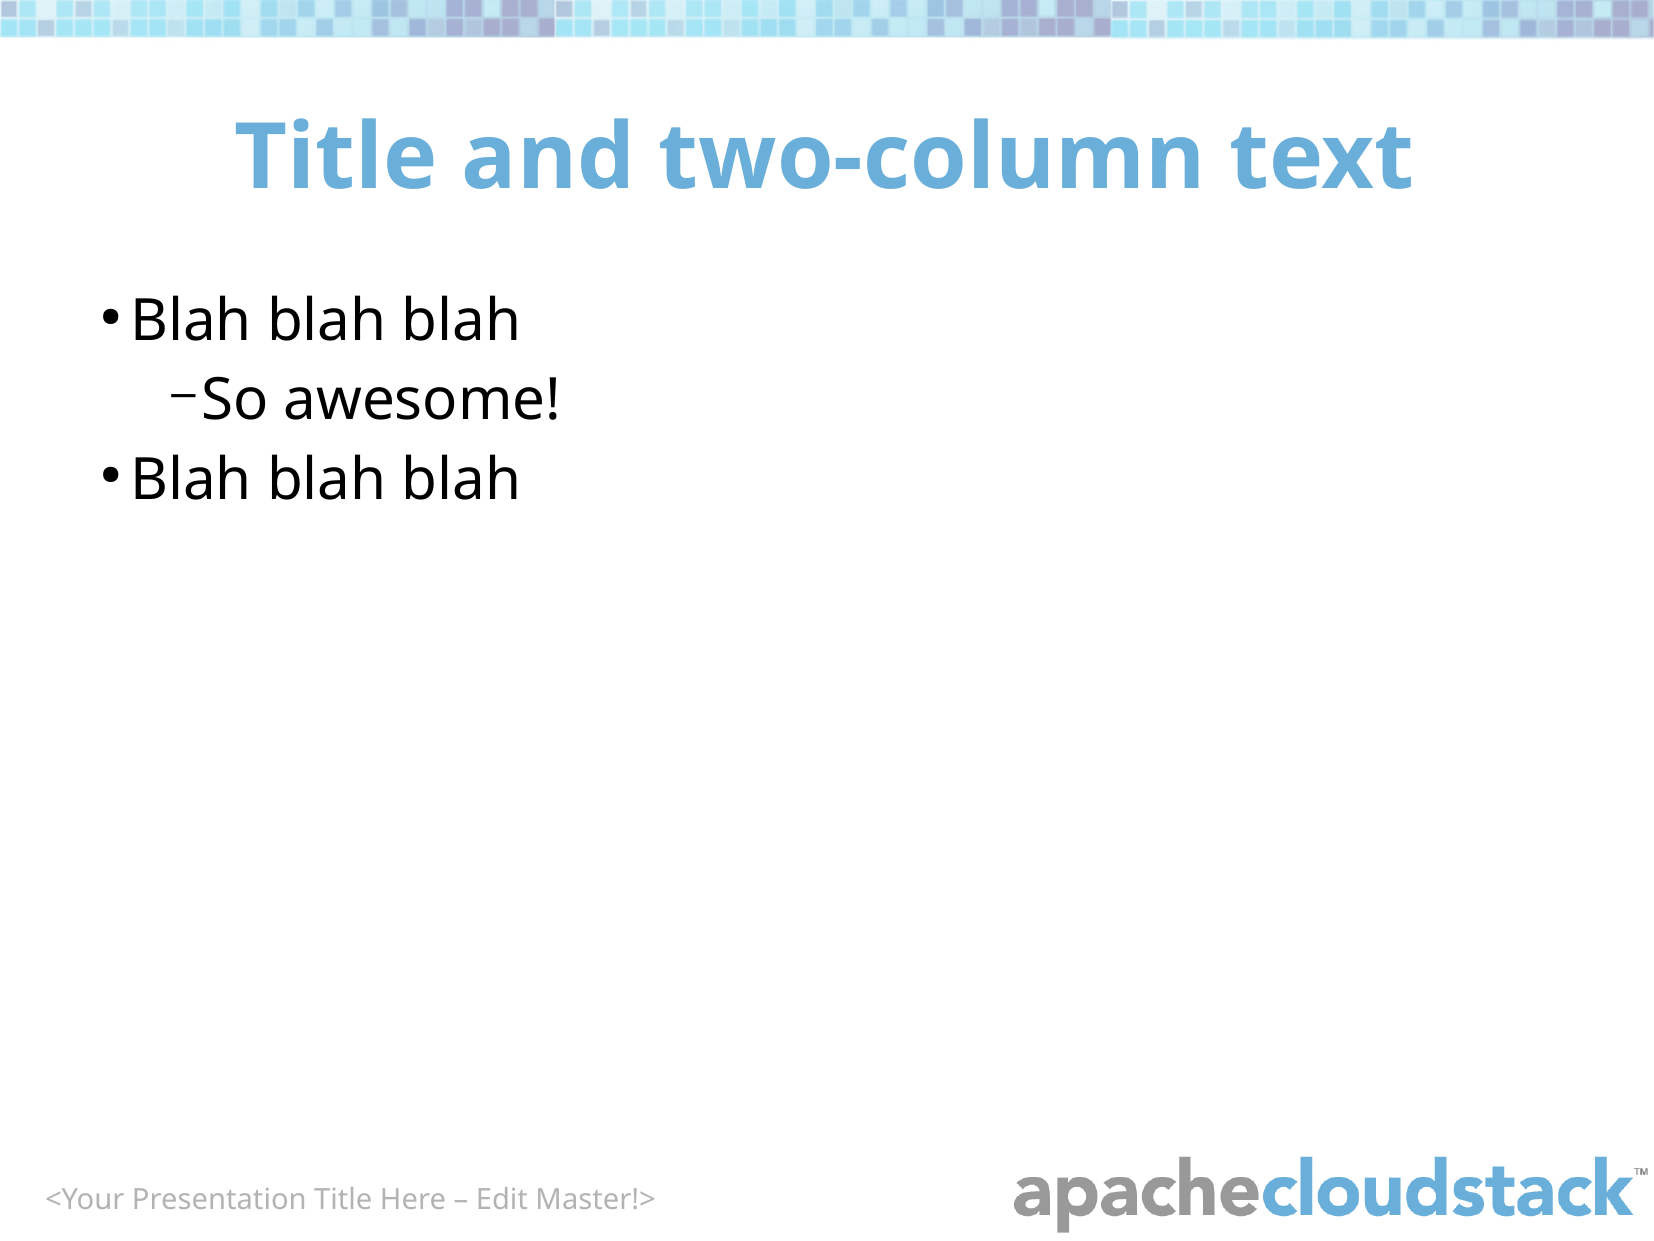

# Title and two-column text
Blah blah blah
So awesome!
Blah blah blah